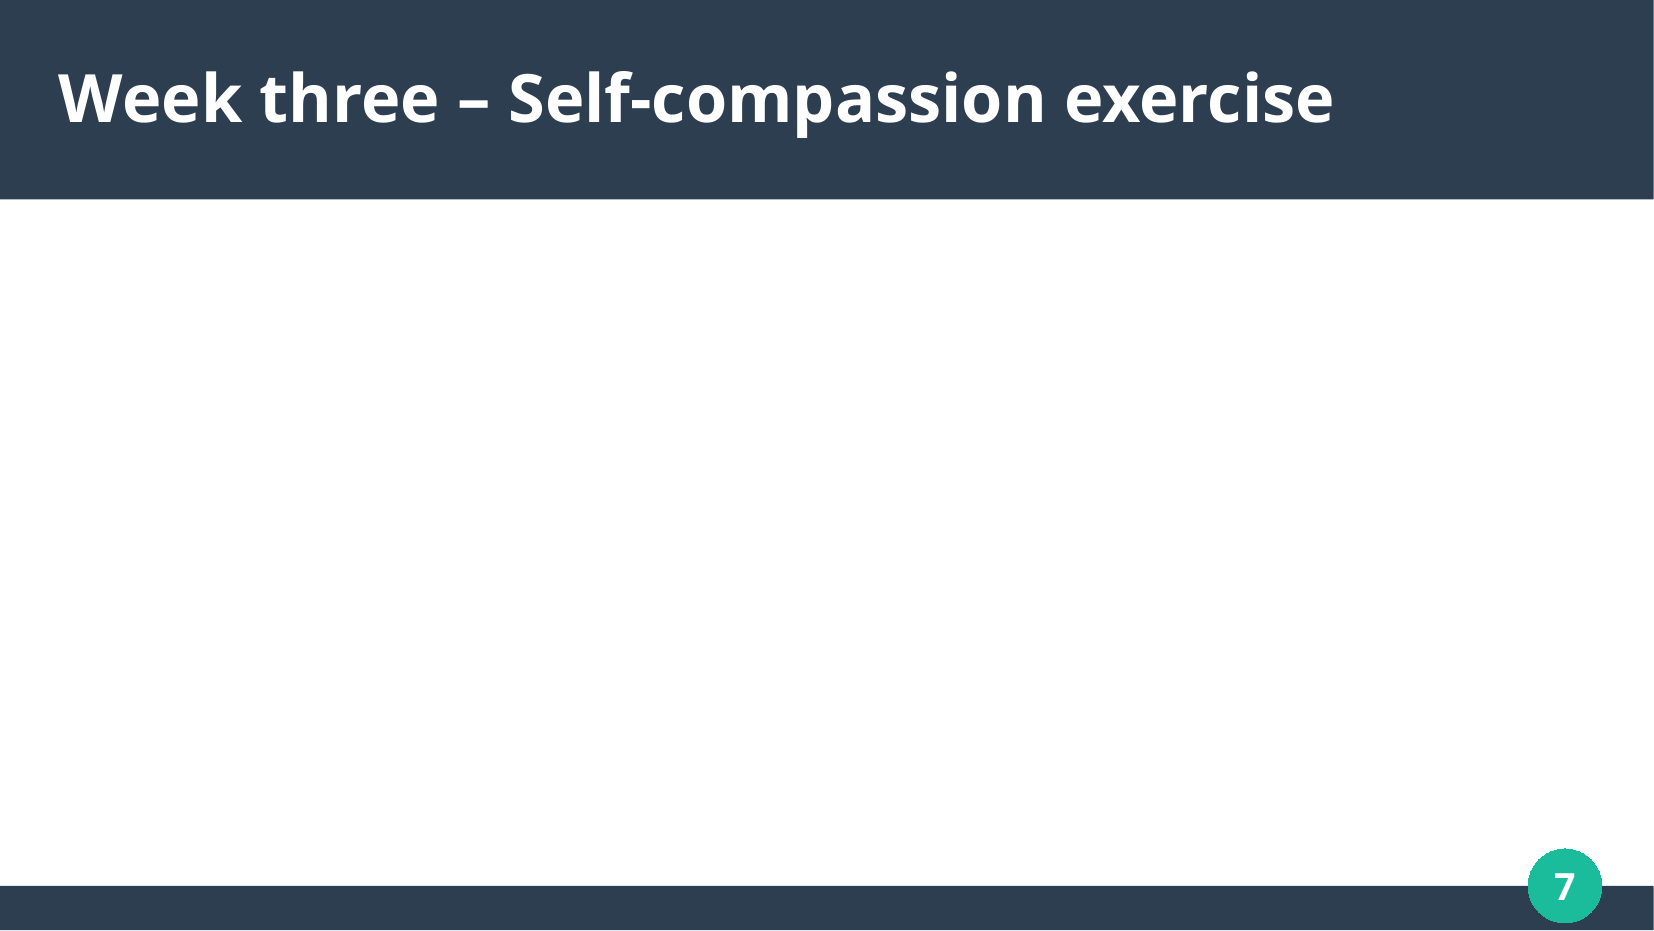

# Week three – Self-compassion exercise
7